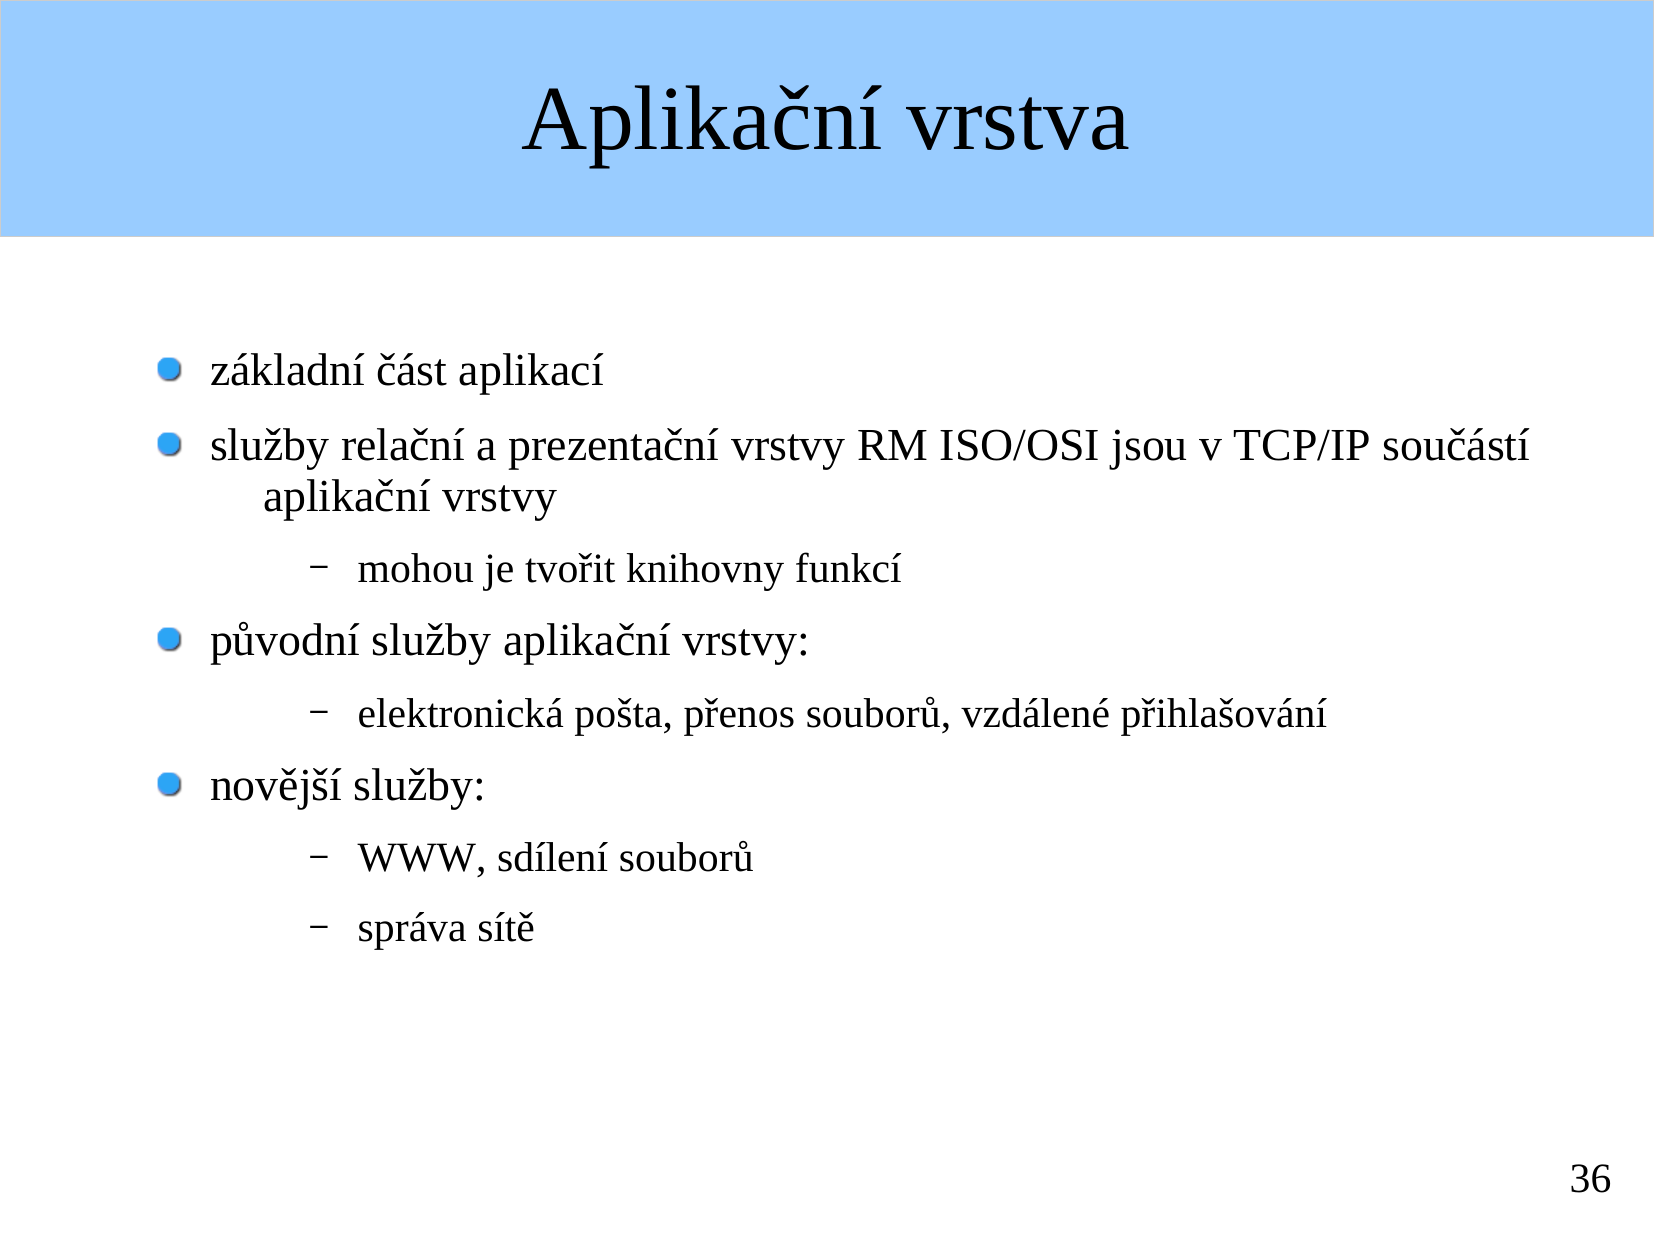

# Aplikační vrstva
základní část aplikací
služby relační a prezentační vrstvy RM ISO/OSI jsou v TCP/IP součástí aplikační vrstvy
mohou je tvořit knihovny funkcí
původní služby aplikační vrstvy:
elektronická pošta, přenos souborů, vzdálené přihlašování
novější služby:
WWW, sdílení souborů
správa sítě